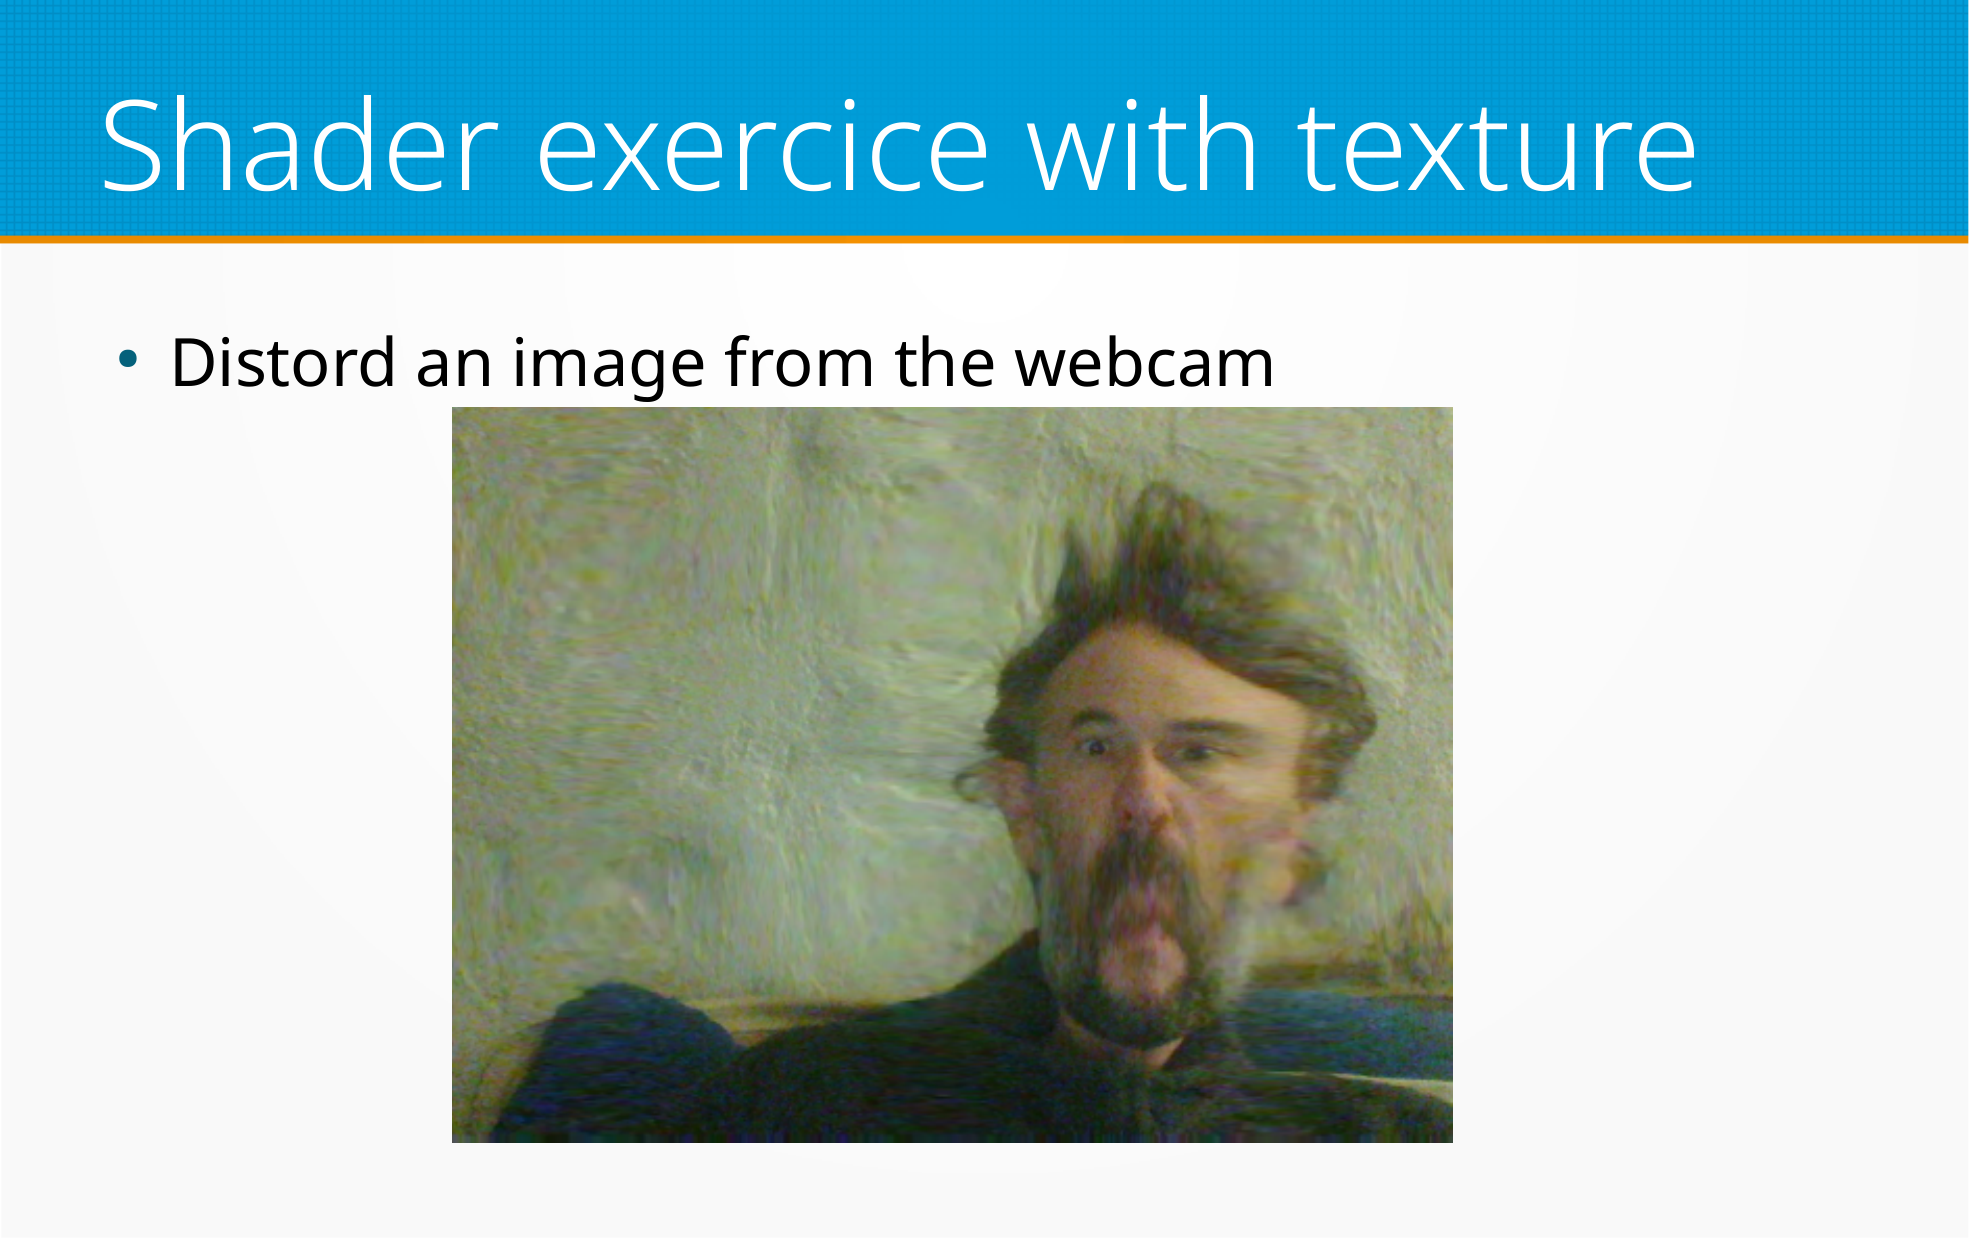

# Shader exercice with texture
Distord an image from the webcam